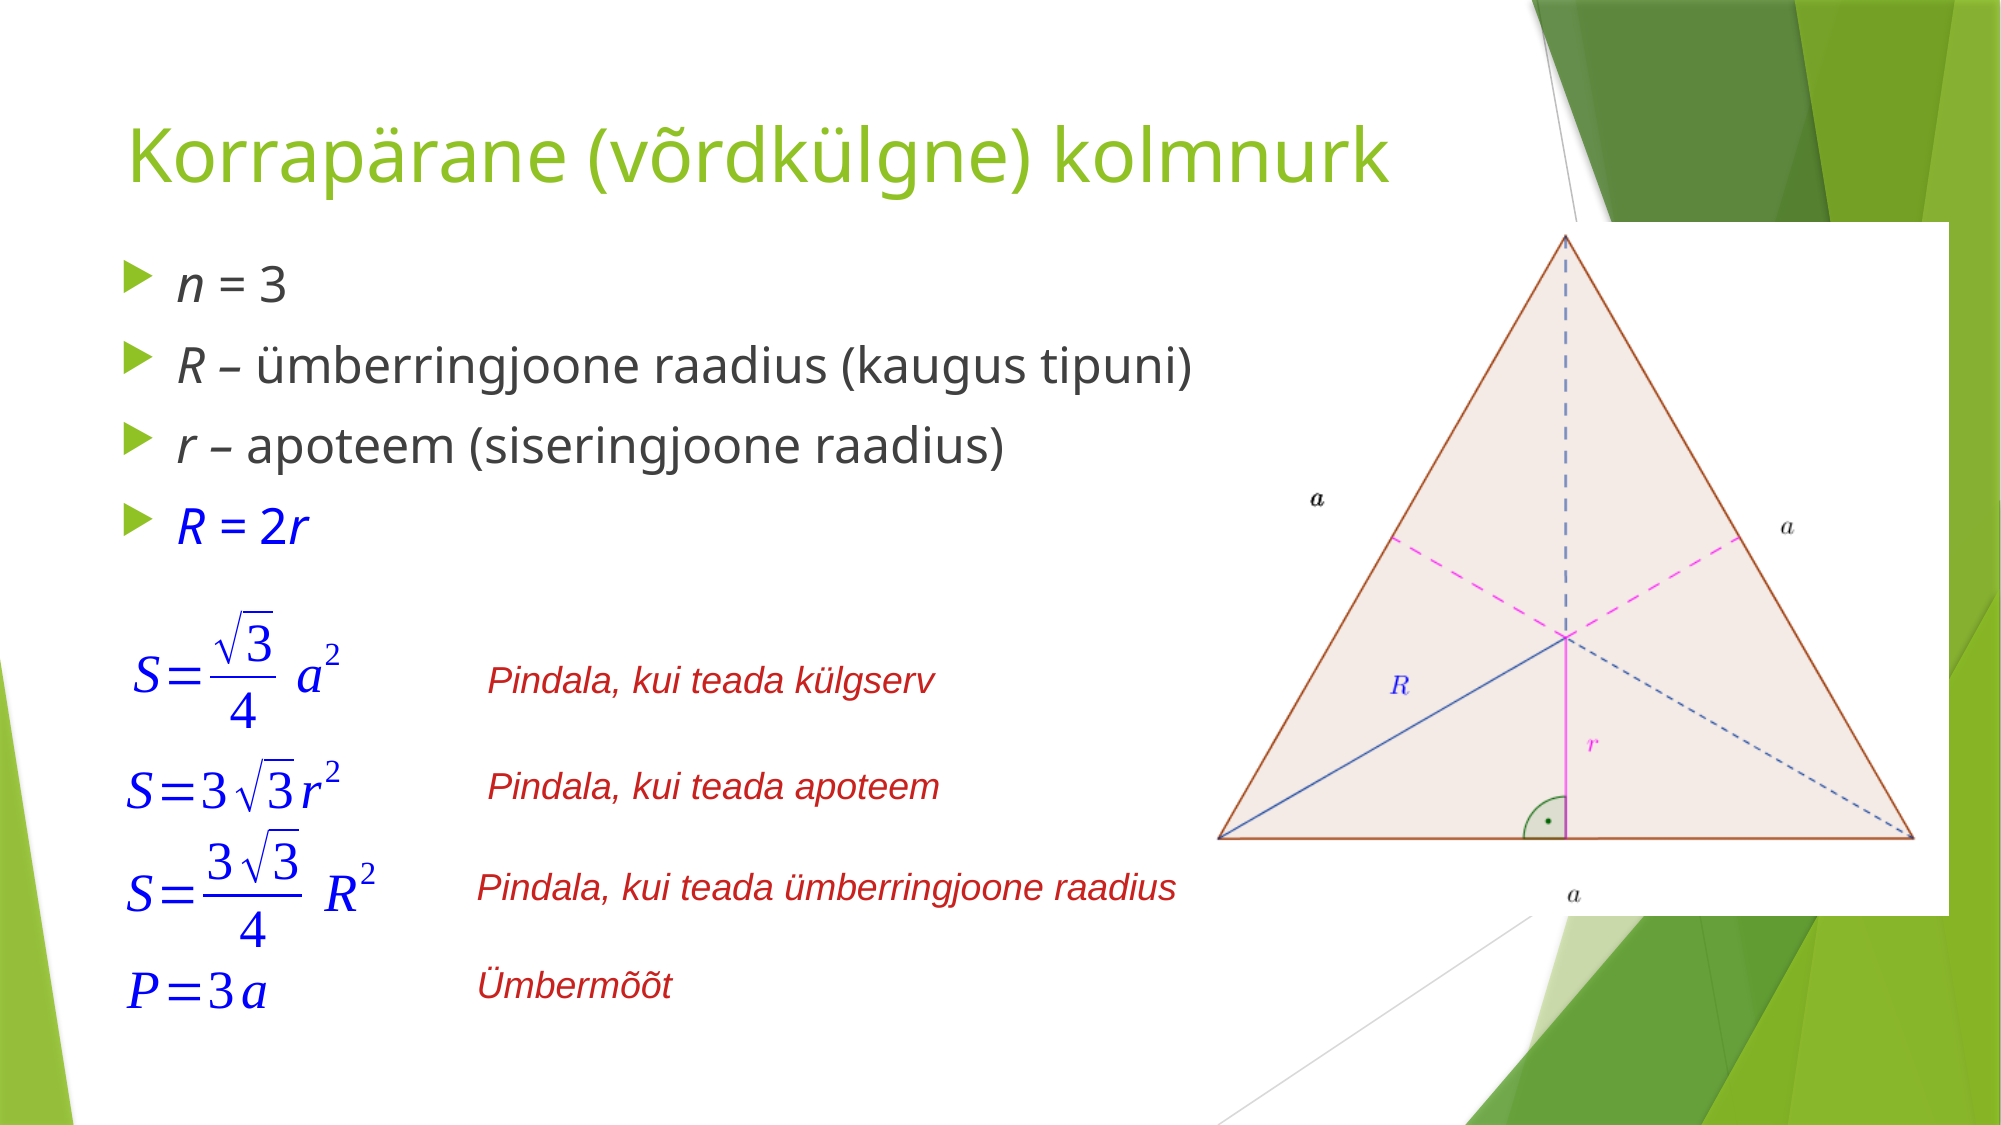

# Korrapärane (võrdkülgne) kolmnurk
n = 3
R – ümberringjoone raadius (kaugus tipuni)
r – apoteem (siseringjoone raadius)
R = 2r
Pindala, kui teada külgserv
Pindala, kui teada apoteem
Pindala, kui teada ümberringjoone raadius
Ümbermõõt